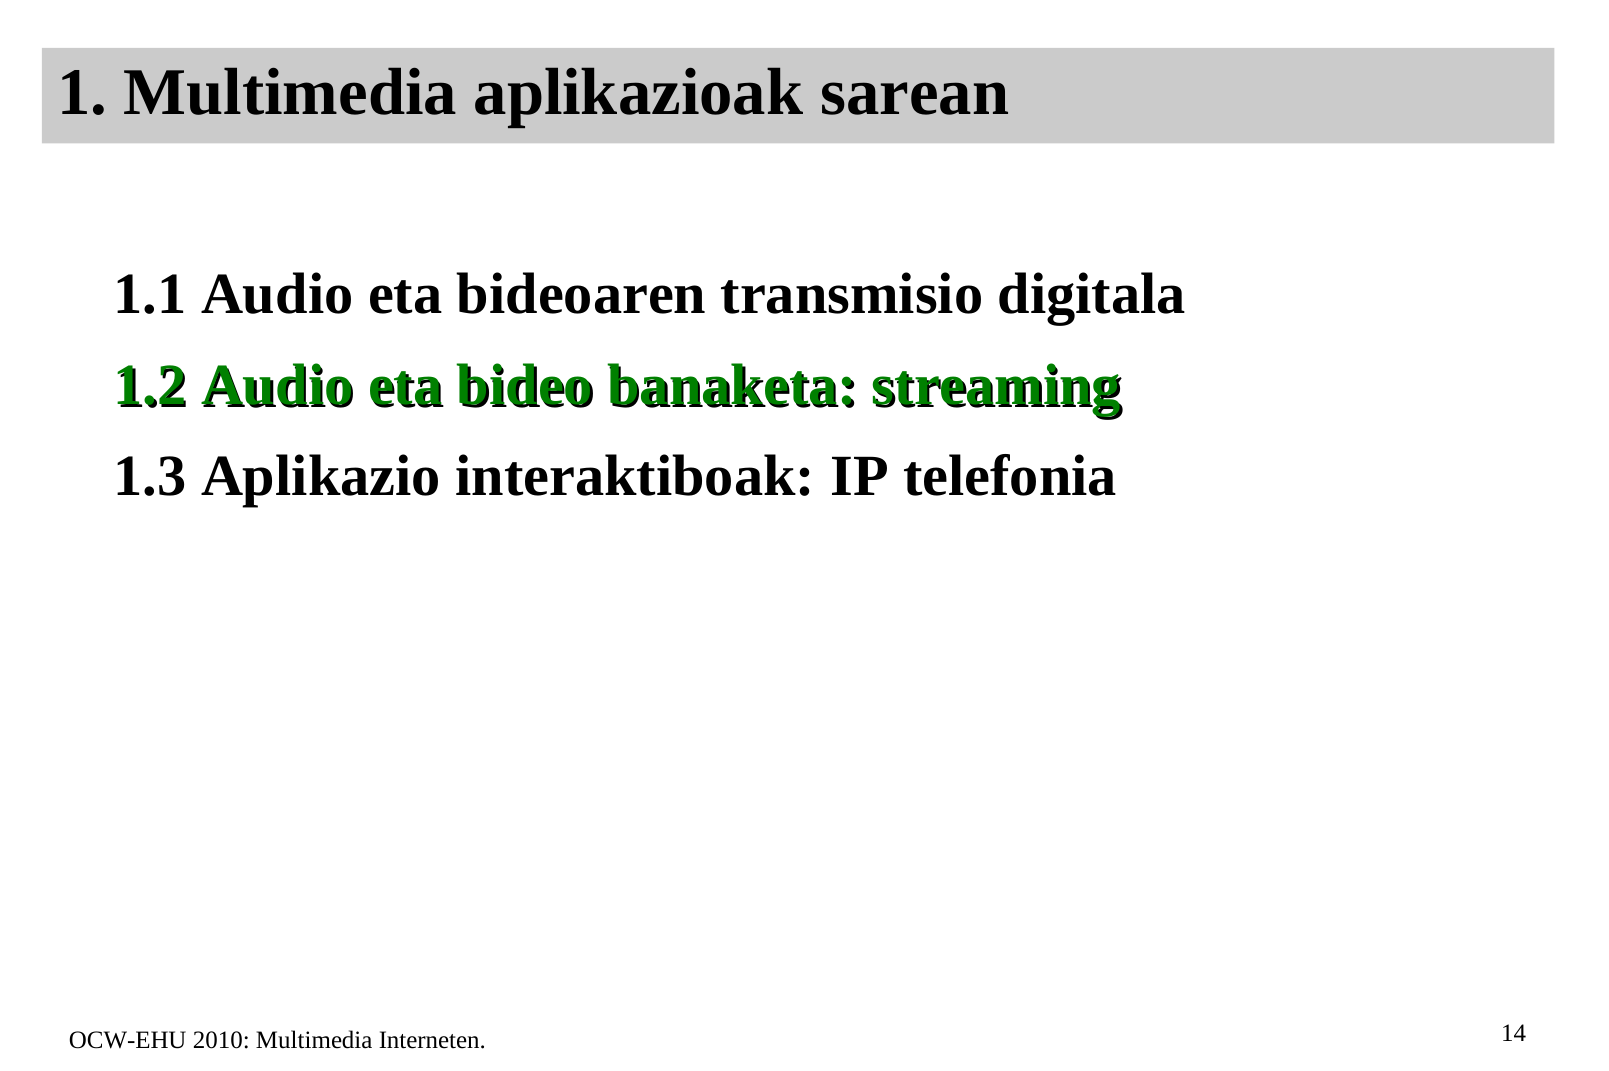

# 1. Multimedia aplikazioak sarean
1.1 Audio eta bideoaren transmisio digitala
1.2 Audio eta bideo banaketa: streaming
1.3 Aplikazio interaktiboak: IP telefonia
14